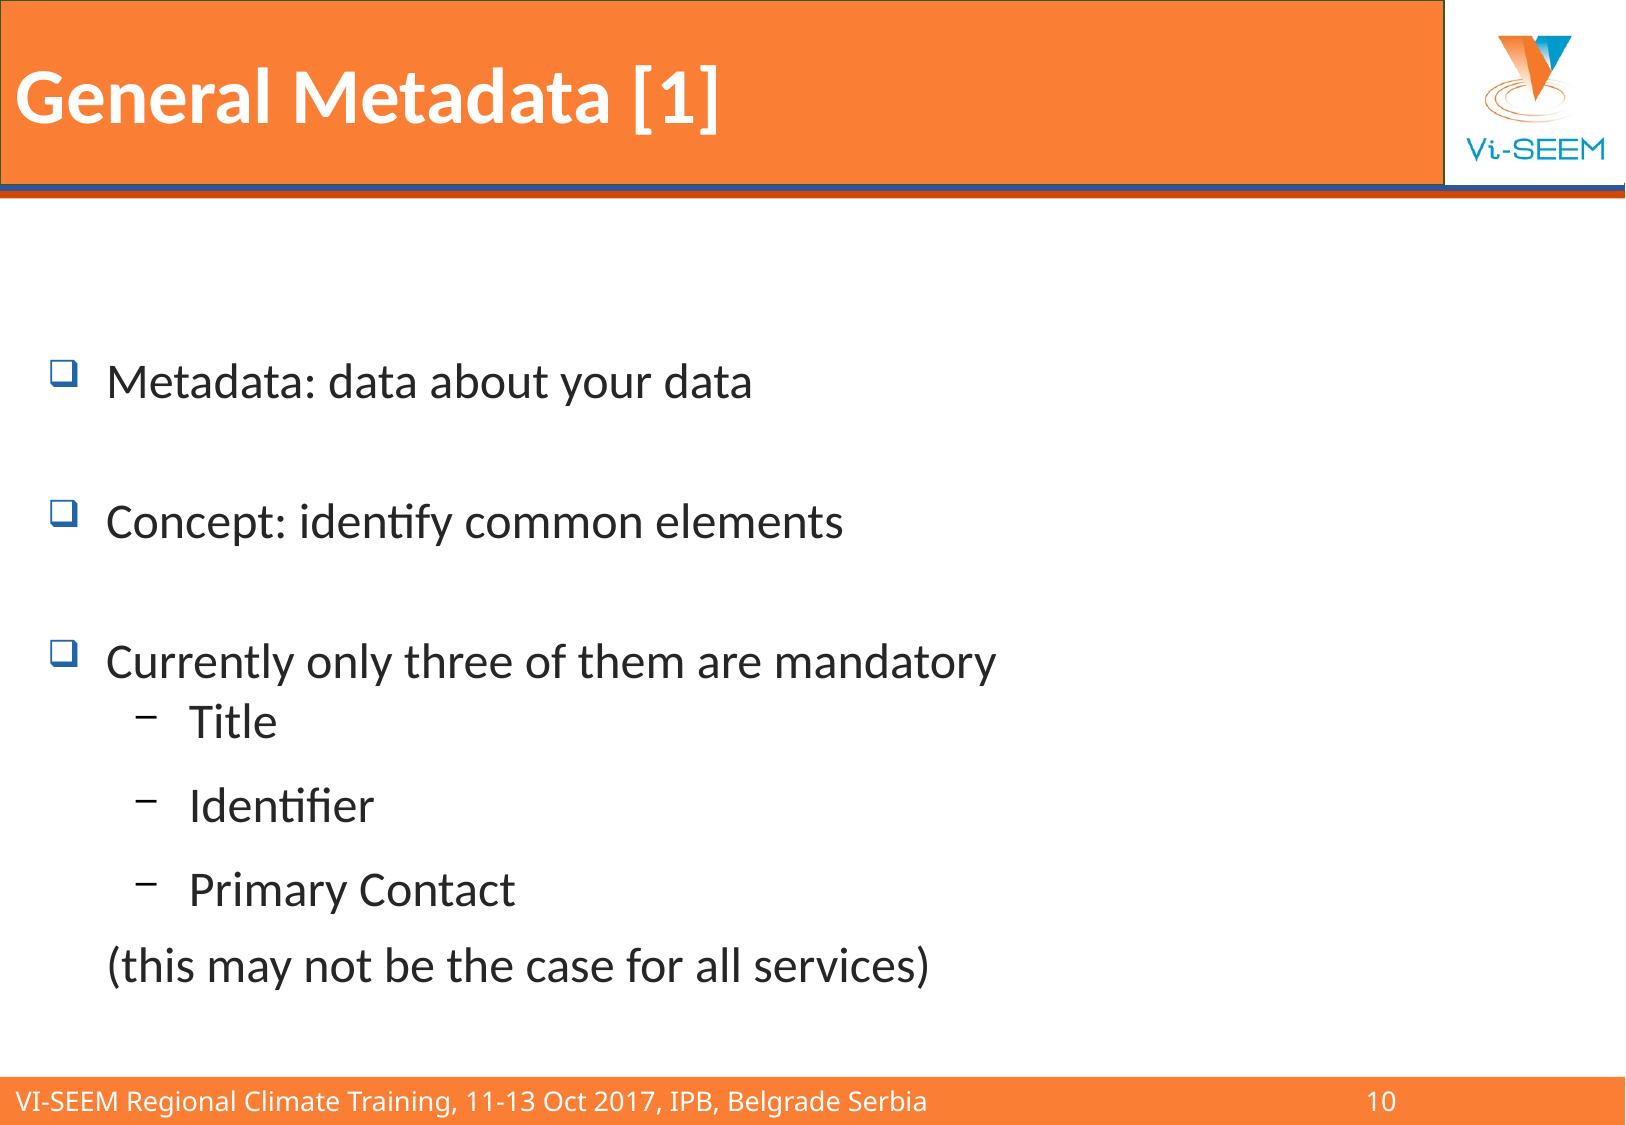

# General Metadata [1]
Metadata: data about your data
Concept: identify common elements
Currently only three of them are mandatory
Title
Identifier
Primary Contact
(this may not be the case for all services)
VI-SEEM Regional Climate Training, 11-13 Oct 2017, IPB, Belgrade Serbia